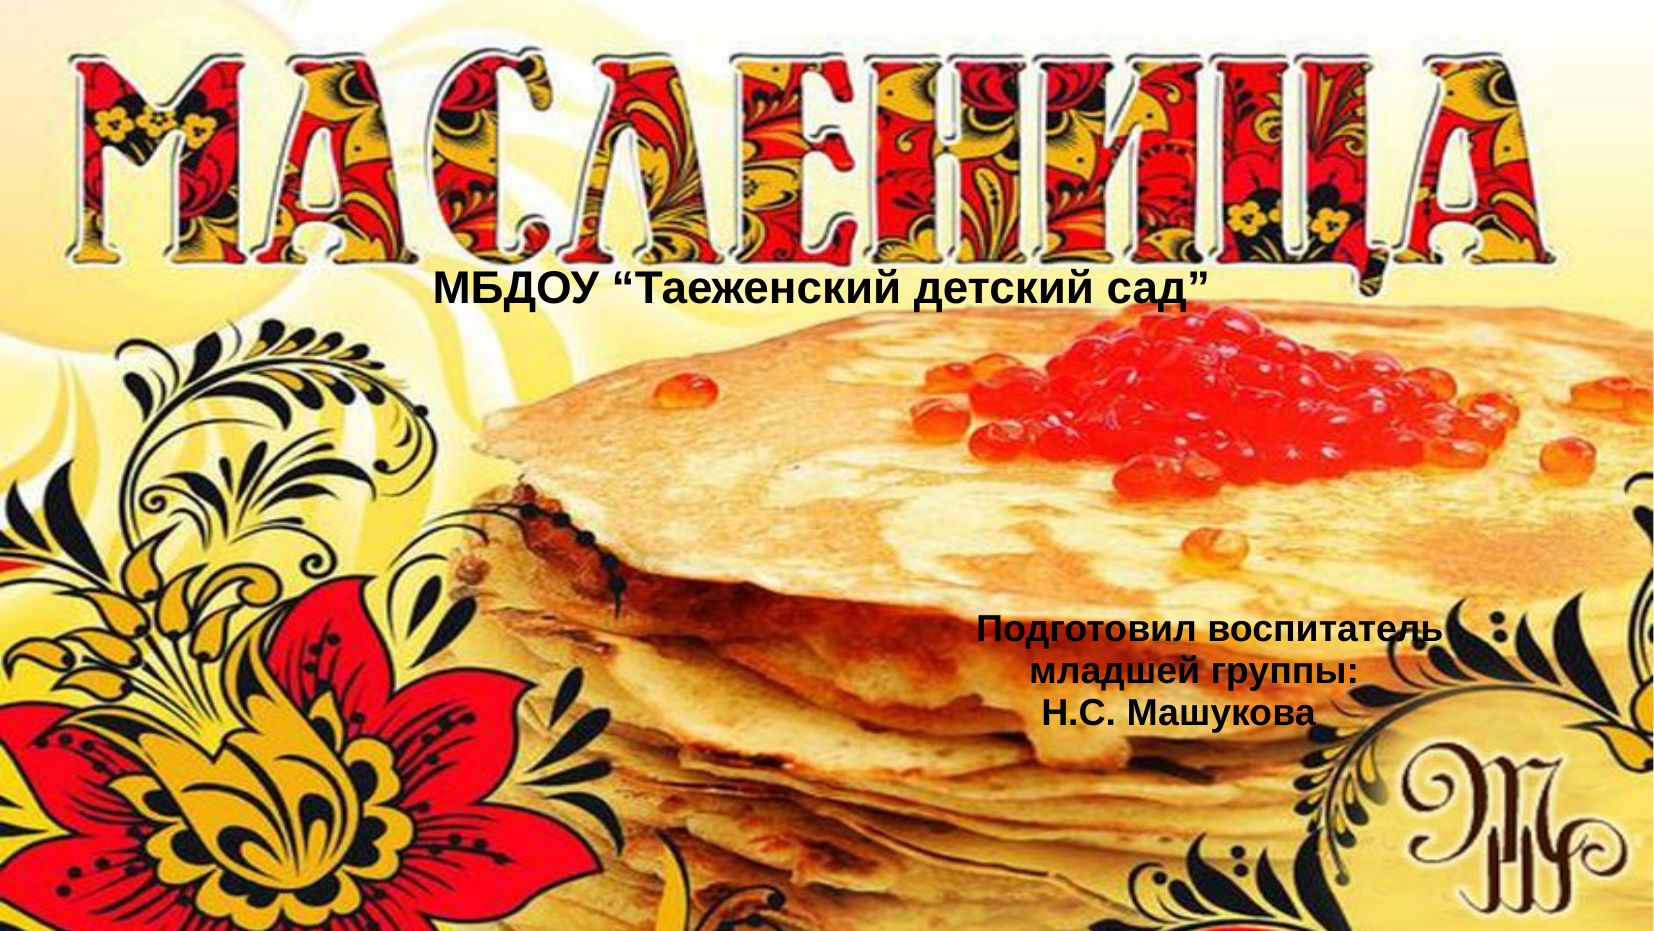

МБДОУ “Таеженский детский сад”
 Подготовил воспитатель
 младшей группы:
 Н.С. Машукова
#